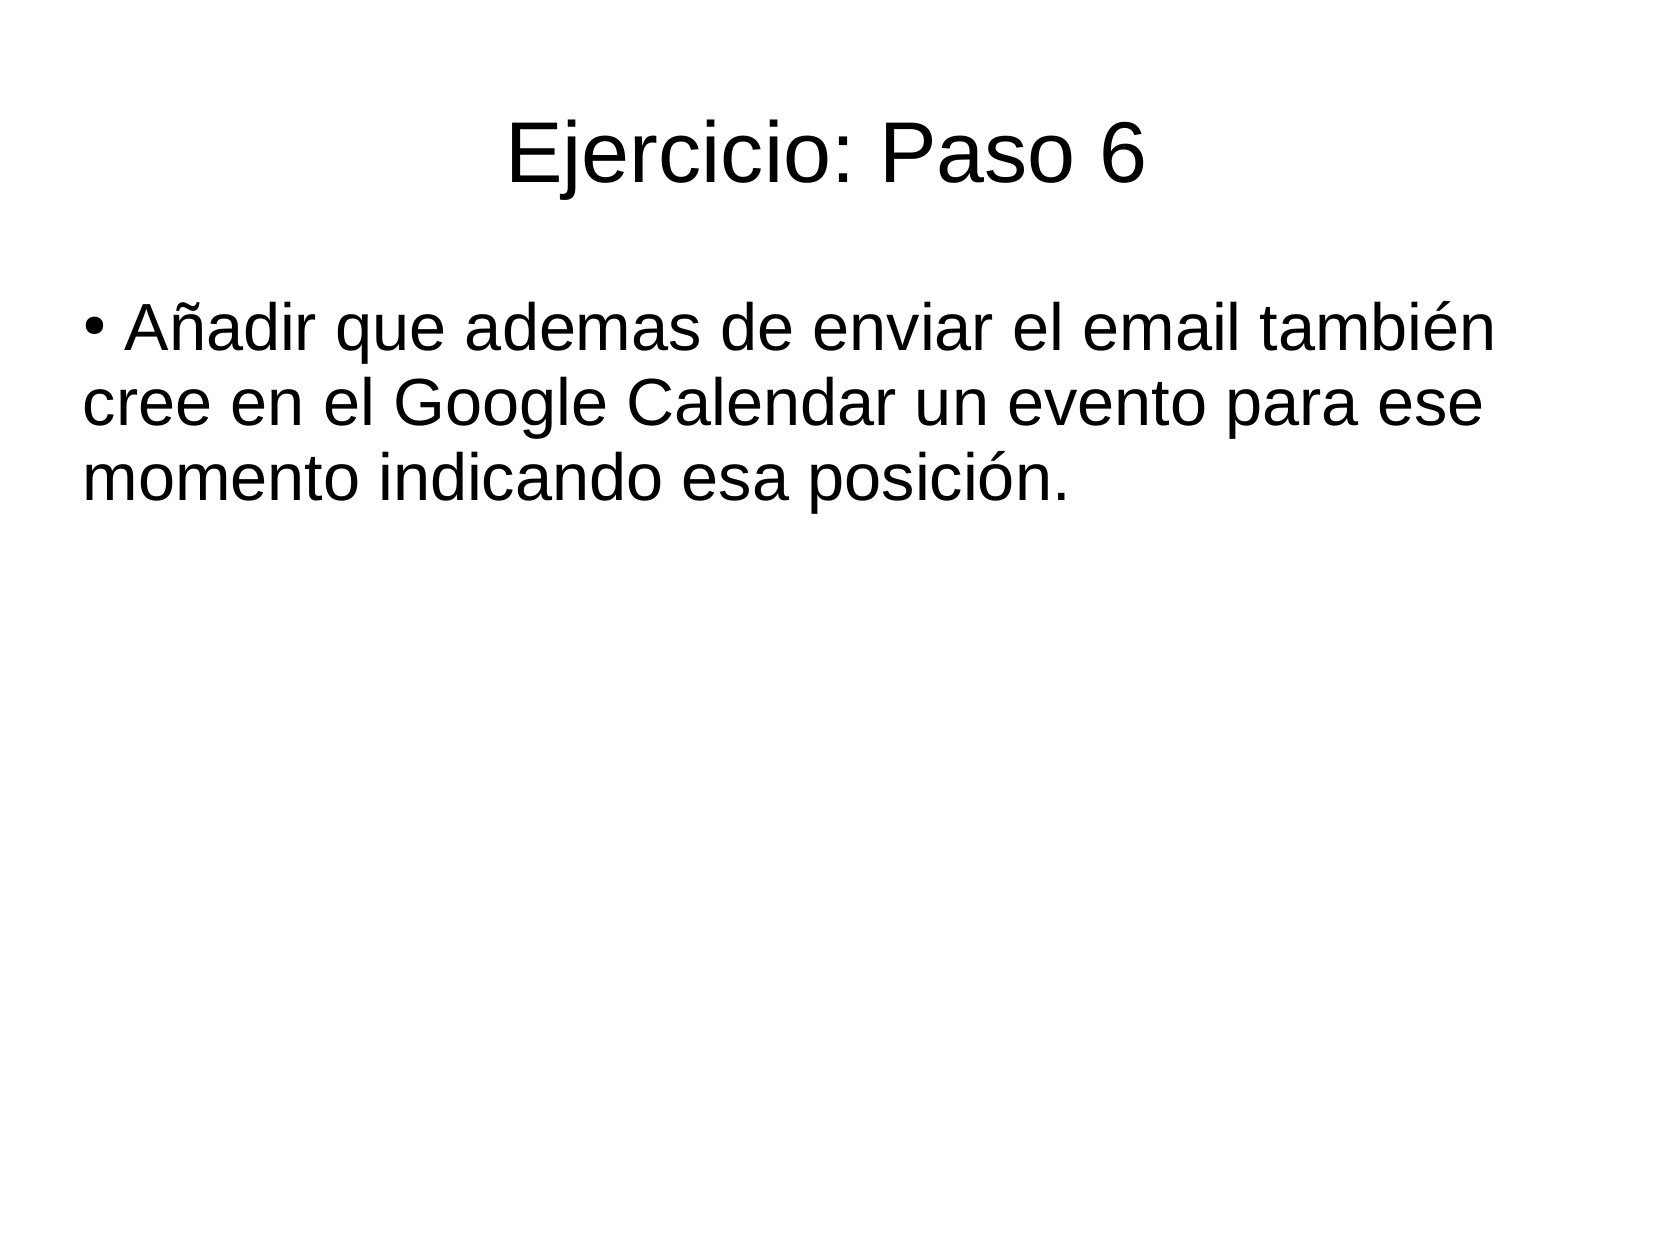

# Ejercicio: Paso 6
 Añadir que ademas de enviar el email también cree en el Google Calendar un evento para ese momento indicando esa posición.